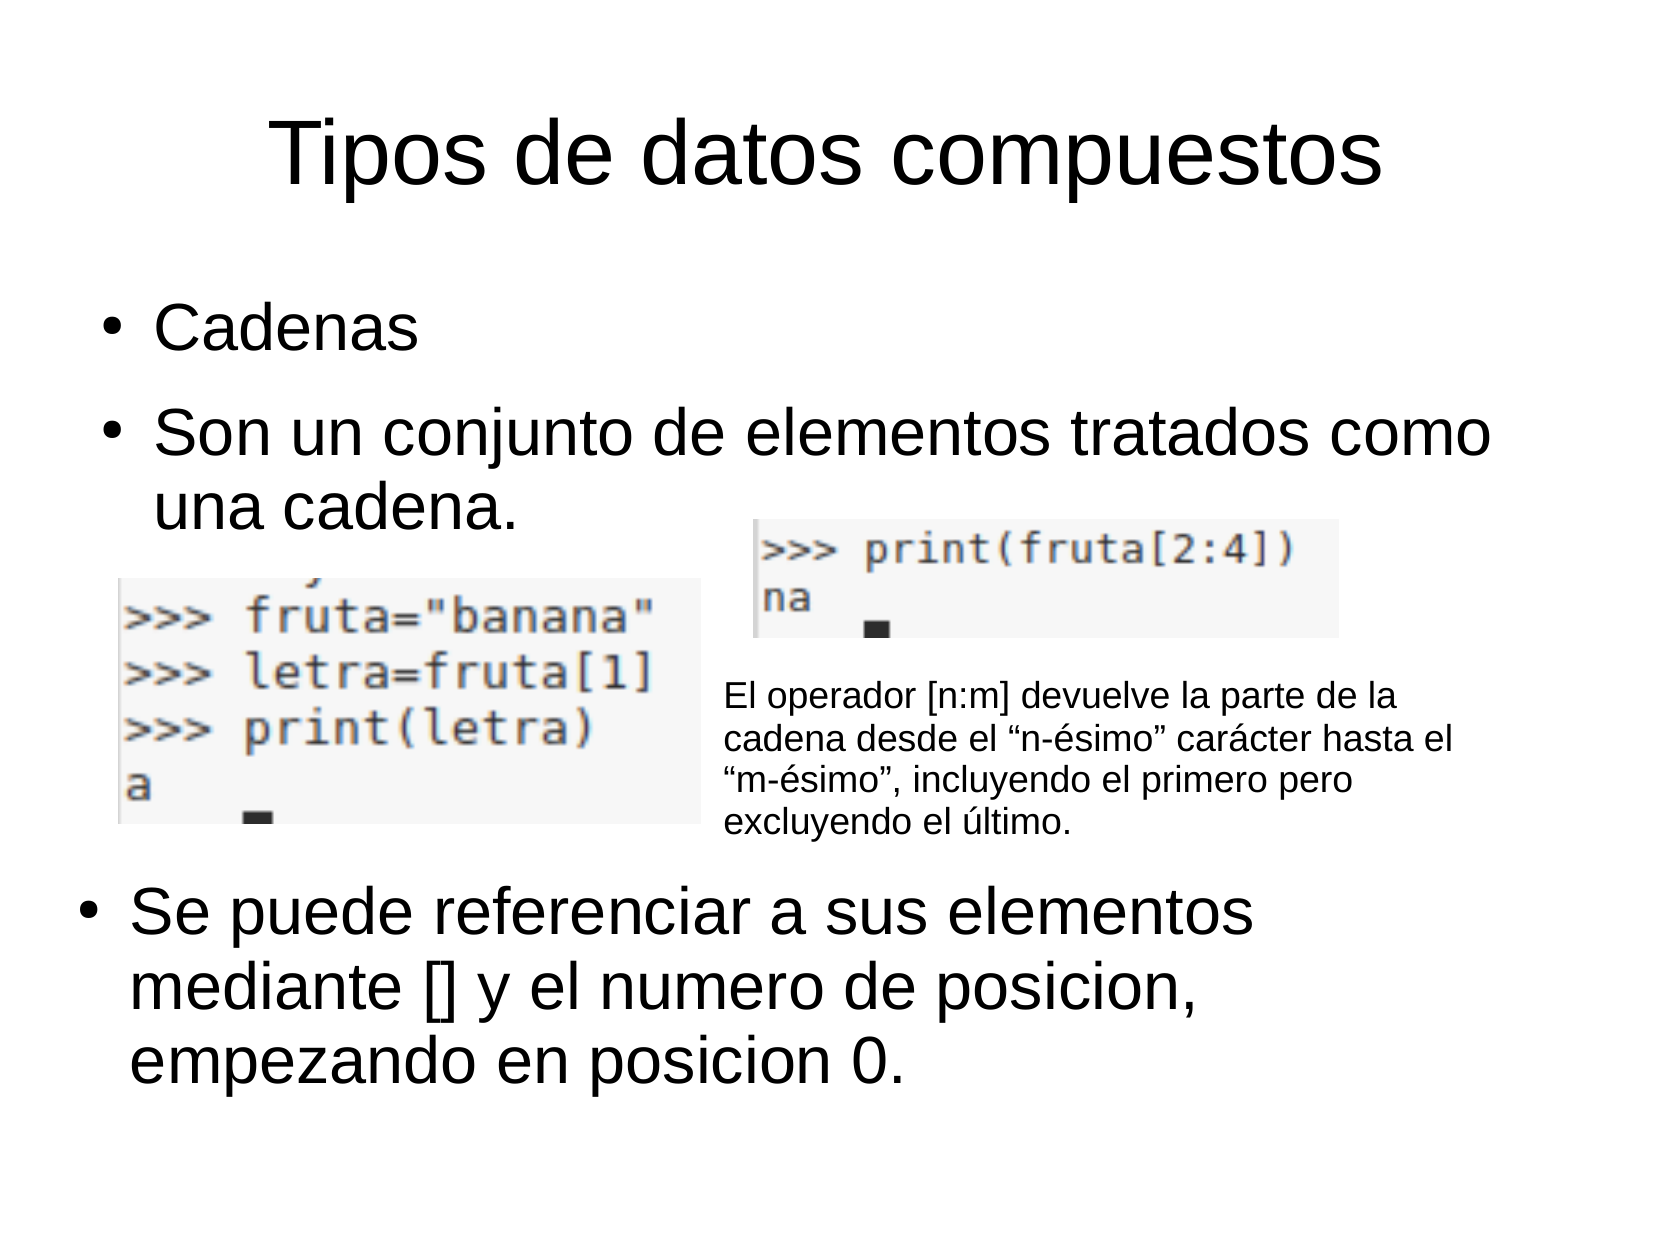

# Tipos de datos compuestos
Cadenas
Son un conjunto de elementos tratados como una cadena.
El operador [n:m] devuelve la parte de la cadena desde el “n-ésimo” carácter hasta el “m-ésimo”, incluyendo el primero pero excluyendo el último.
Se puede referenciar a sus elementos mediante [] y el numero de posicion, empezando en posicion 0.